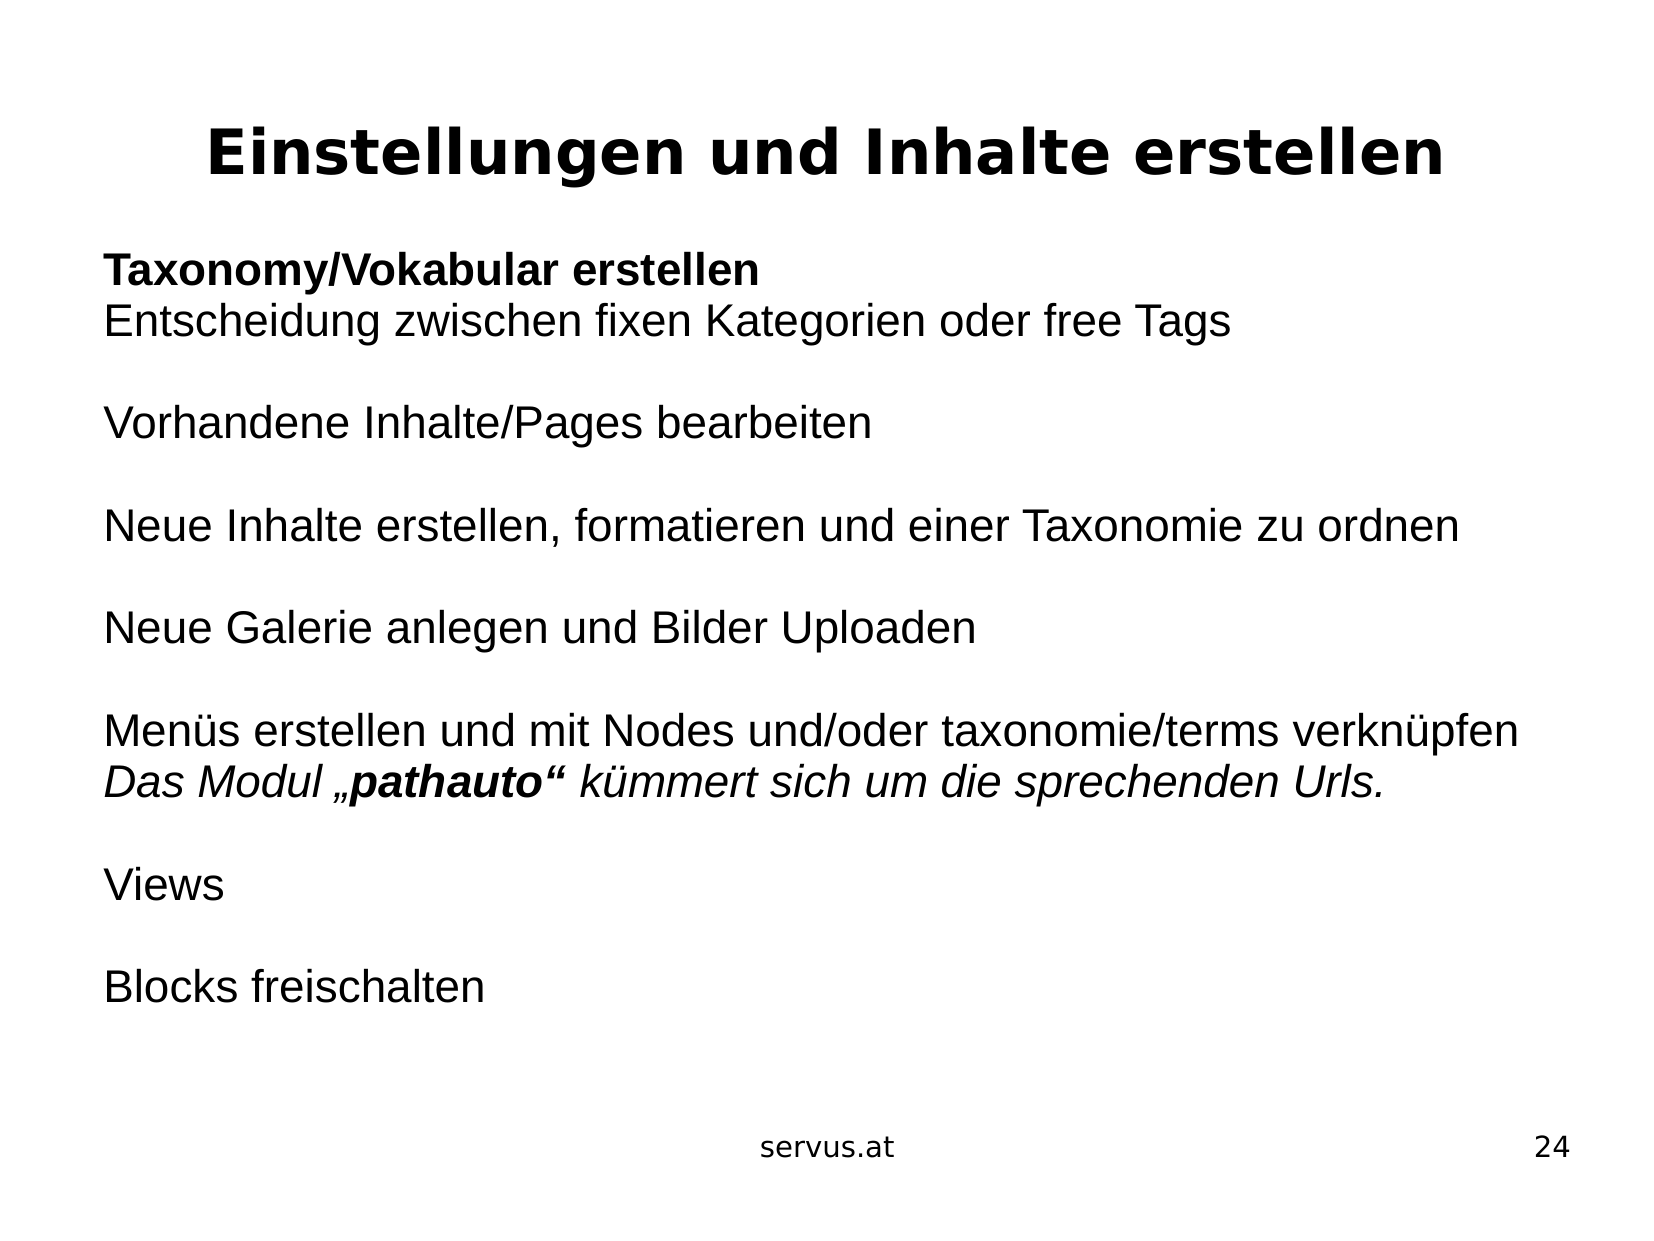

# Einstellungen und Inhalte erstellen
Taxonomy/Vokabular erstellen
Entscheidung zwischen fixen Kategorien oder free Tags
Vorhandene Inhalte/Pages bearbeiten
Neue Inhalte erstellen, formatieren und einer Taxonomie zu ordnen
Neue Galerie anlegen und Bilder Uploaden
Menüs erstellen und mit Nodes und/oder taxonomie/terms verknüpfen
Das Modul „pathauto“ kümmert sich um die sprechenden Urls.
Views
Blocks freischalten
servus.at
24